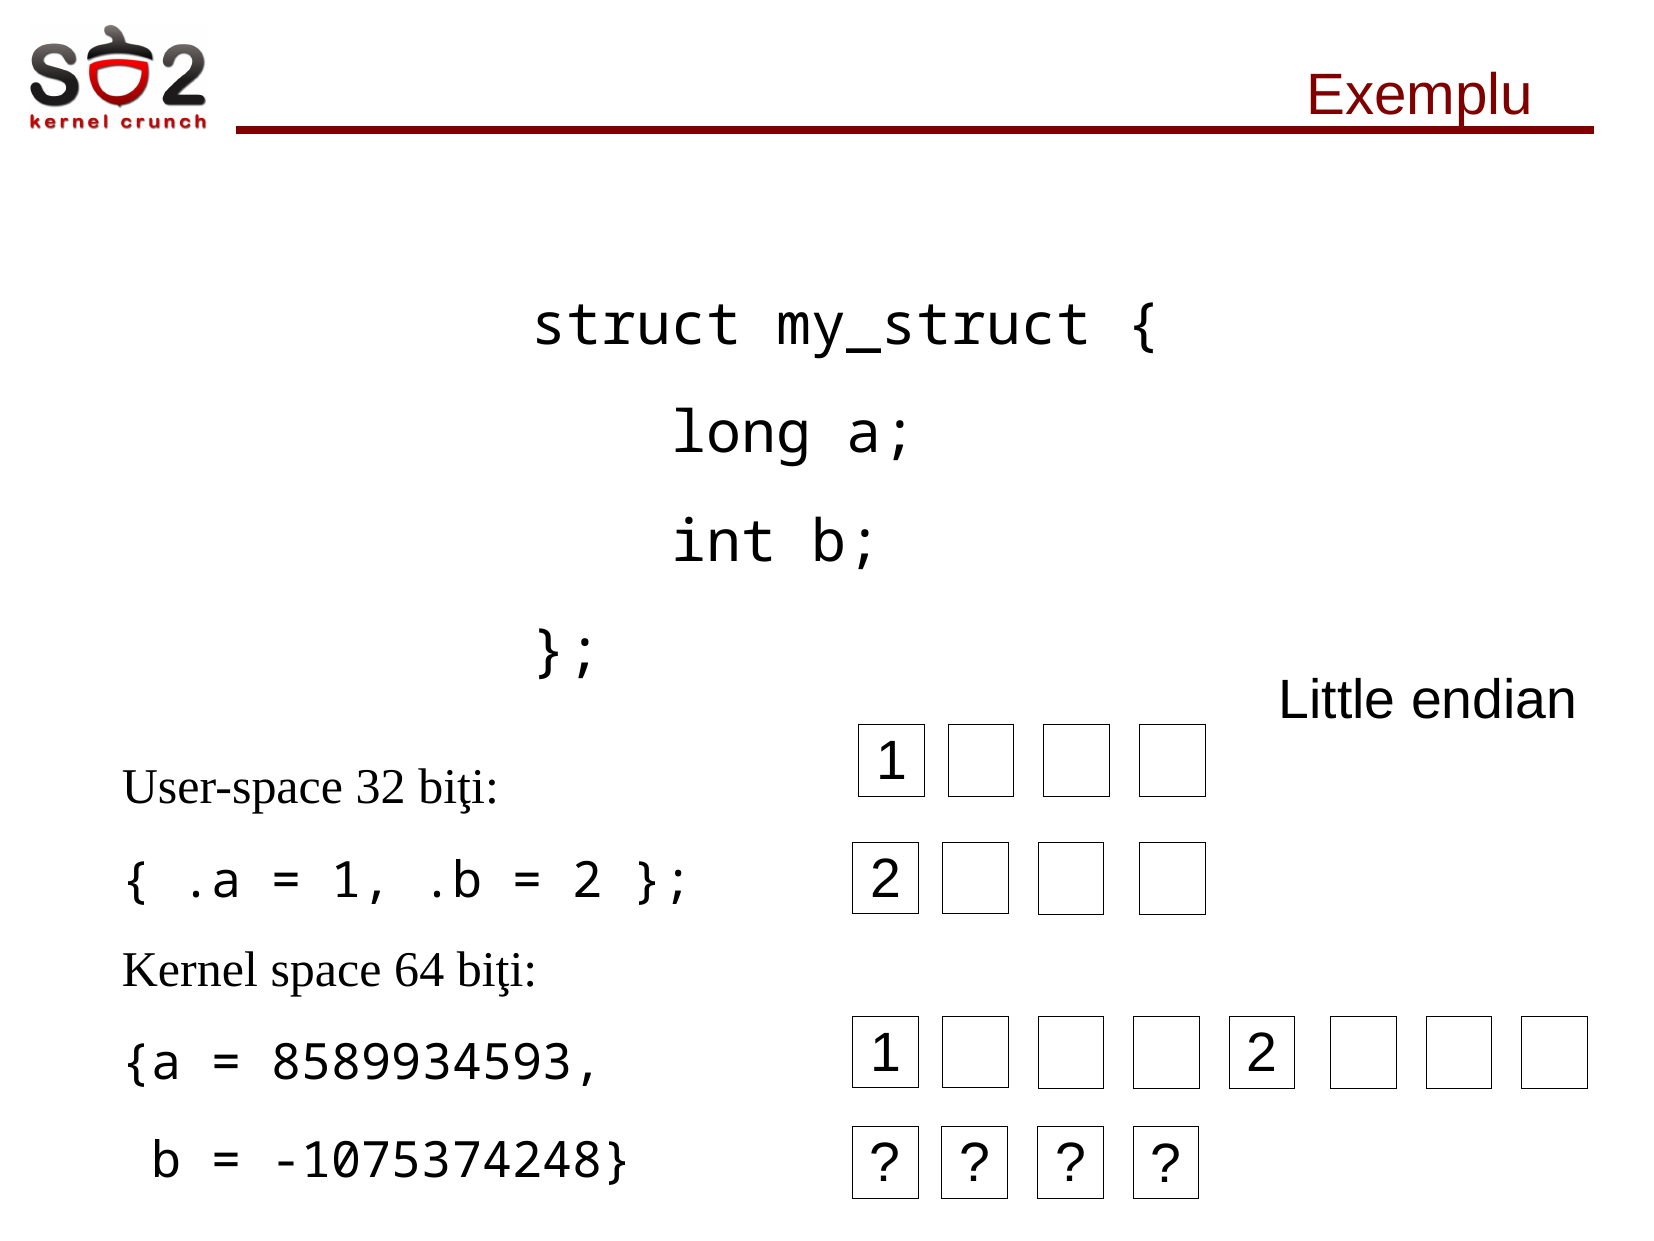

# Exemplu
struct my_struct {
 long a;
 int b;
};
Little endian
1
User-space 32 biţi:
{ .a = 1, .b = 2 };
Kernel space 64 biţi:
{a = 8589934593,
 b = -1075374248}
2
1
2
?
?
?
?